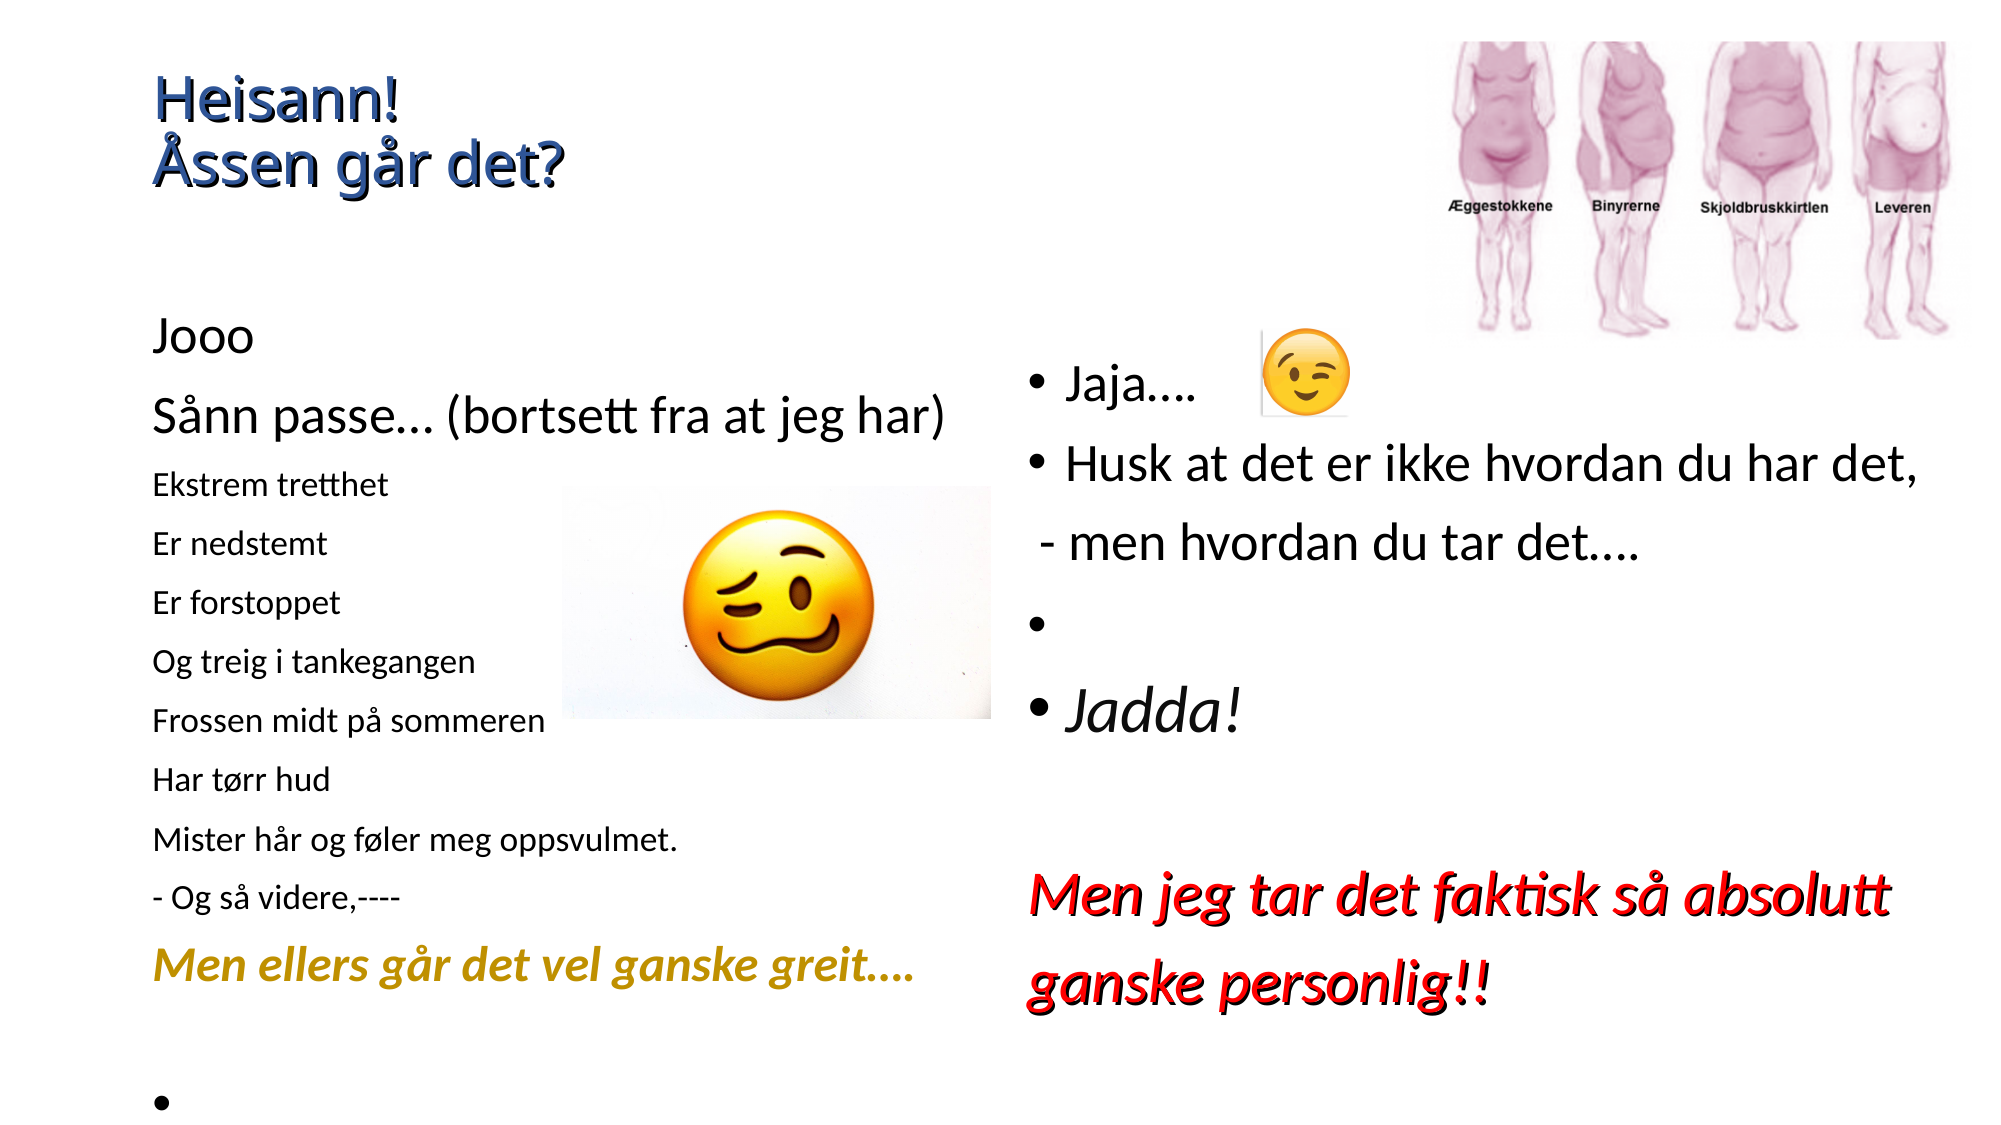

# Heisann! Åssen går det?
Jooo
Sånn passe… (bortsett fra at jeg har)
Ekstrem tretthet
Er nedstemt
Er forstoppet
Og treig i tankegangen
Frossen midt på sommeren
Har tørr hud
Mister hår og føler meg oppsvulmet.
- Og så videre,----
Men ellers går det vel ganske greit….
Jaja….
Husk at det er ikke hvordan du har det,
 - men hvordan du tar det….
Jadda!
Men jeg tar det faktisk så absolutt
ganske personlig!!